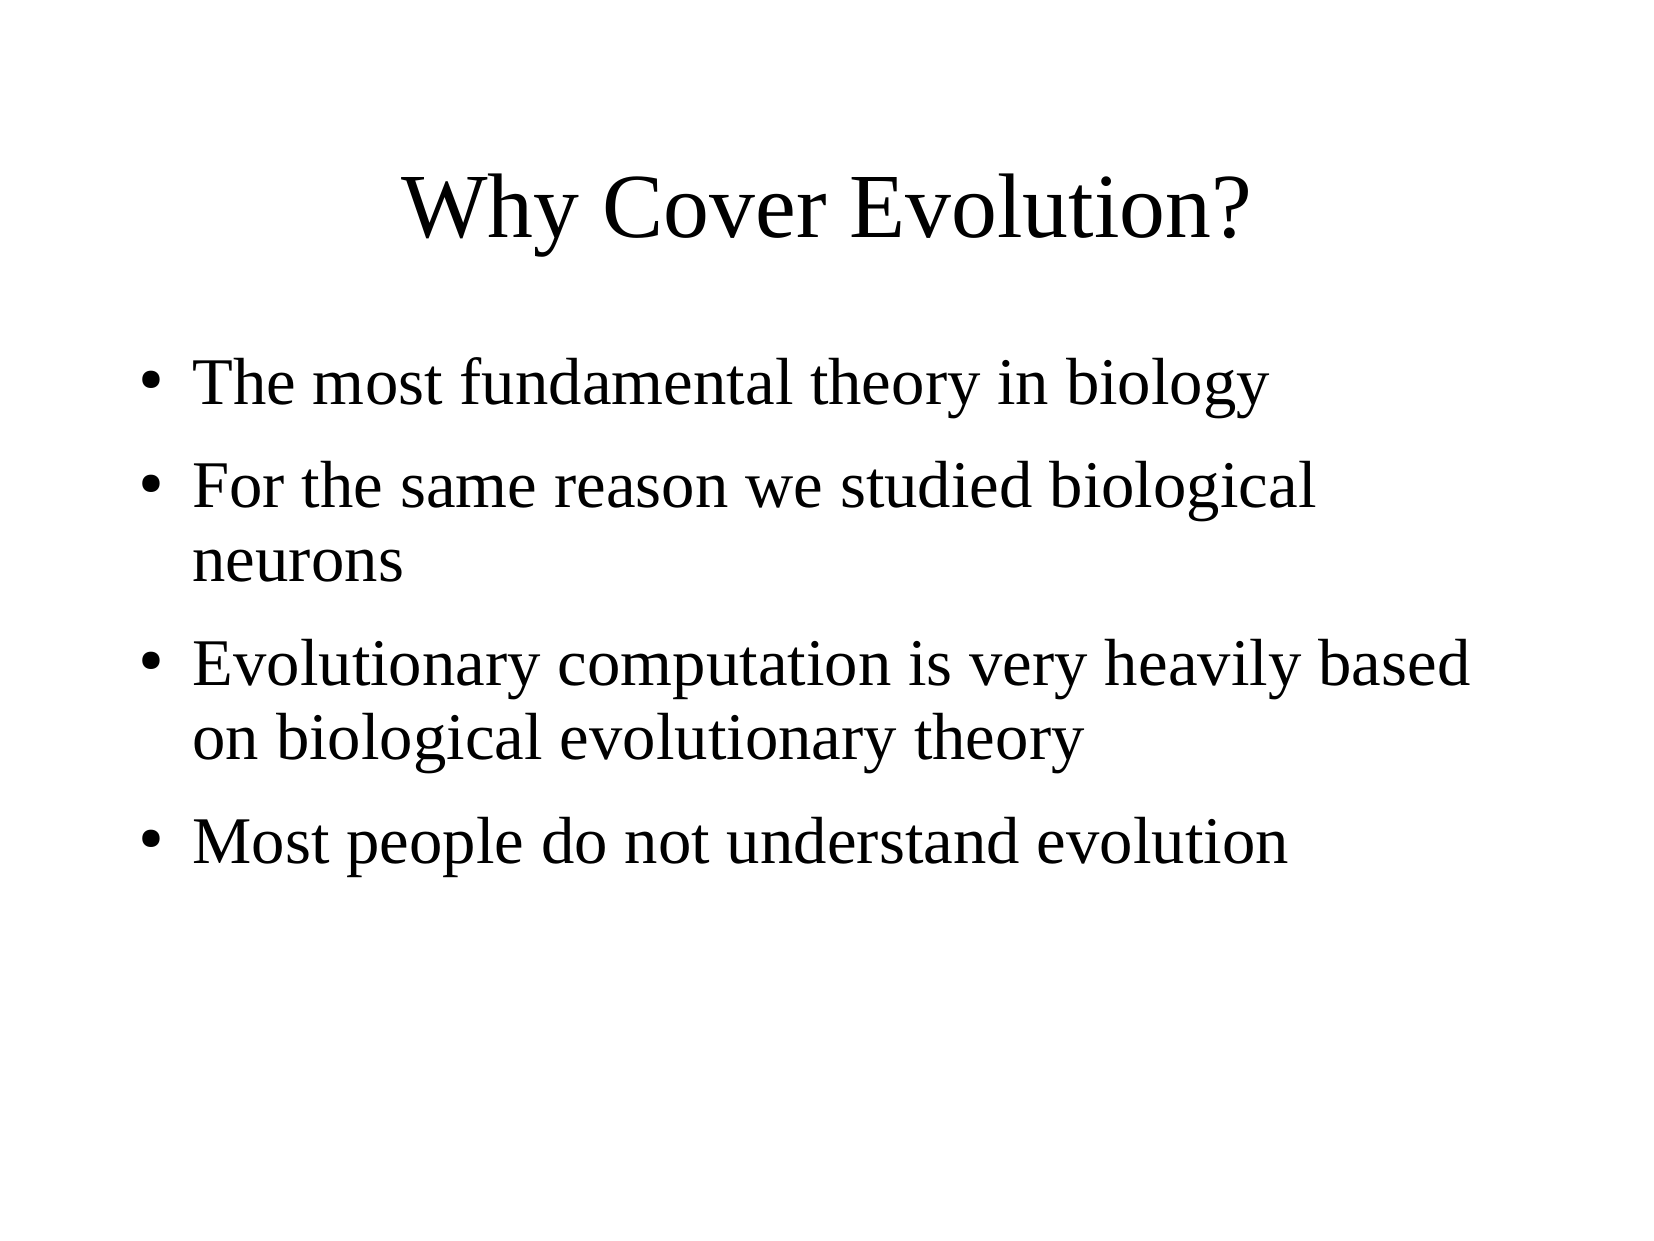

# Why Cover Evolution?
The most fundamental theory in biology
For the same reason we studied biological neurons
Evolutionary computation is very heavily based on biological evolutionary theory
Most people do not understand evolution